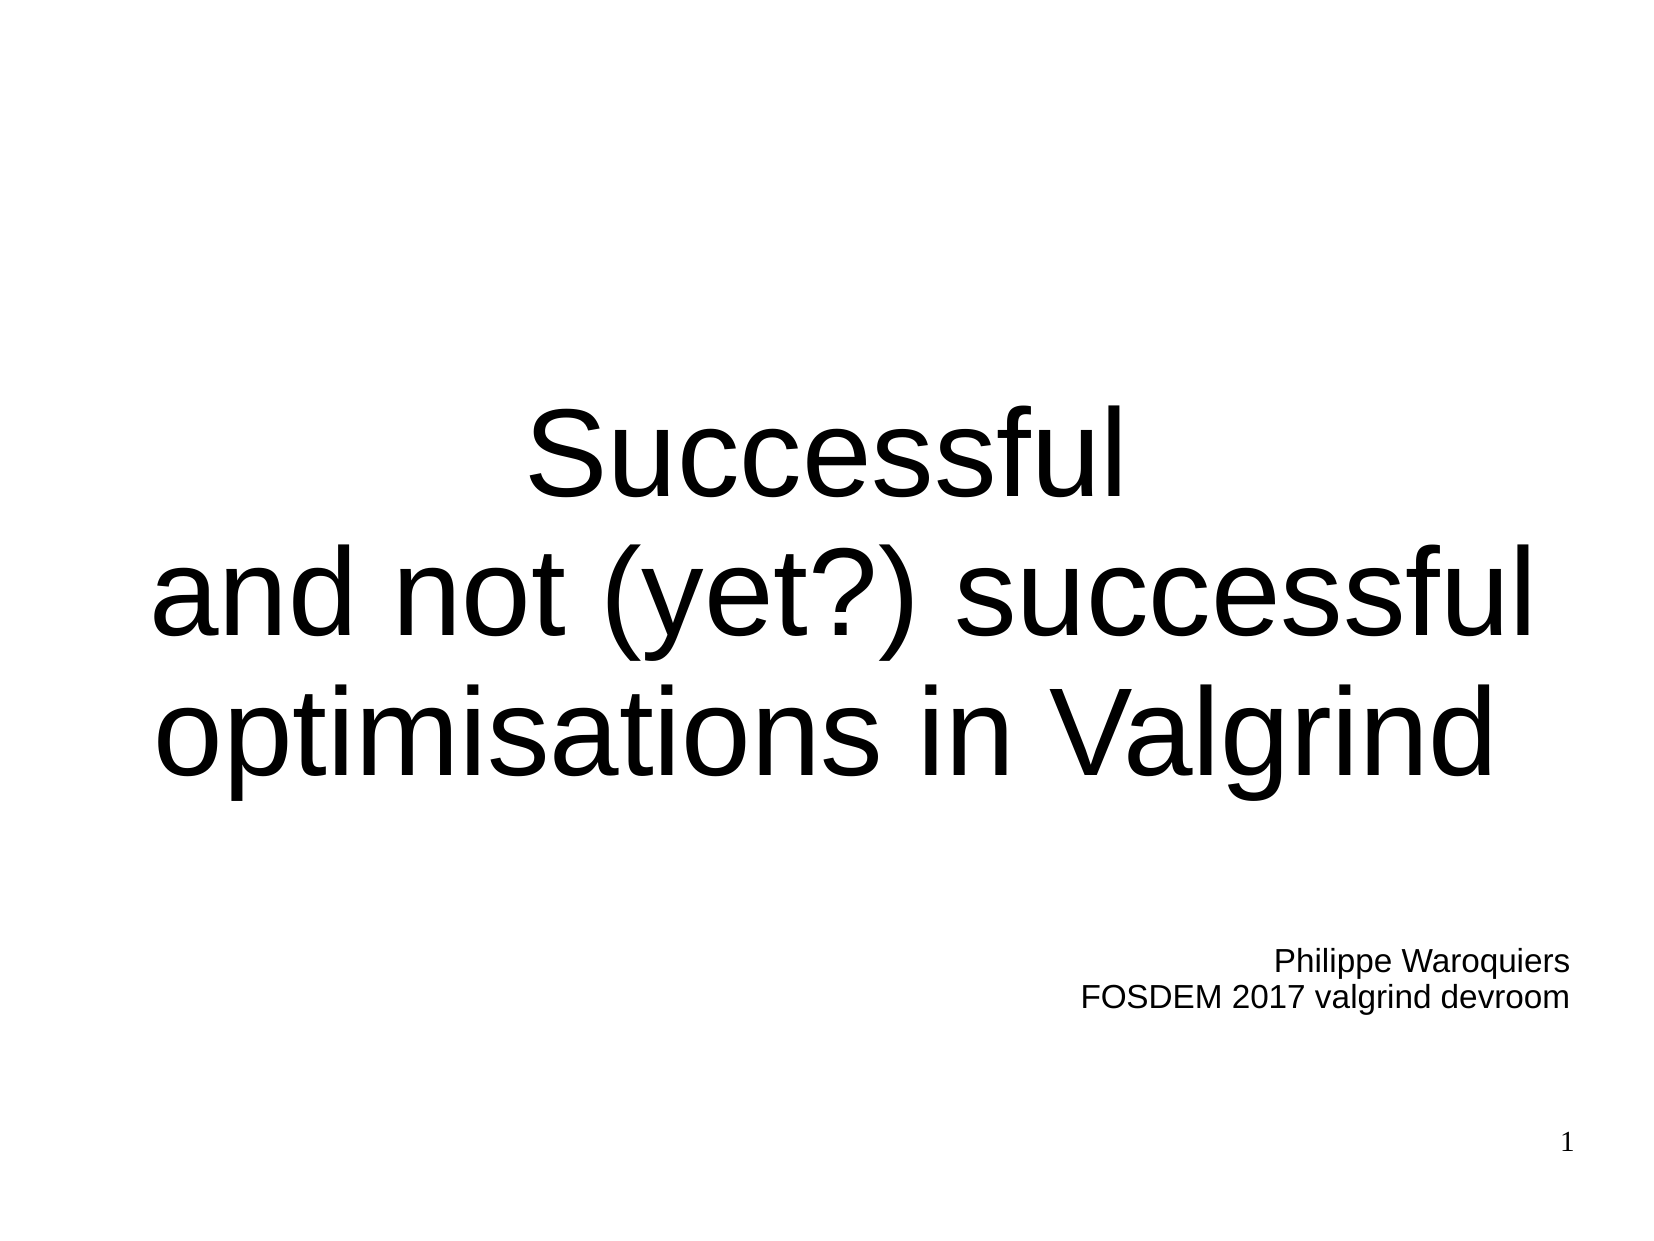

#
Successful
 and not (yet?) successful optimisations in Valgrind
Philippe Waroquiers
	FOSDEM 2017 valgrind devroom
1